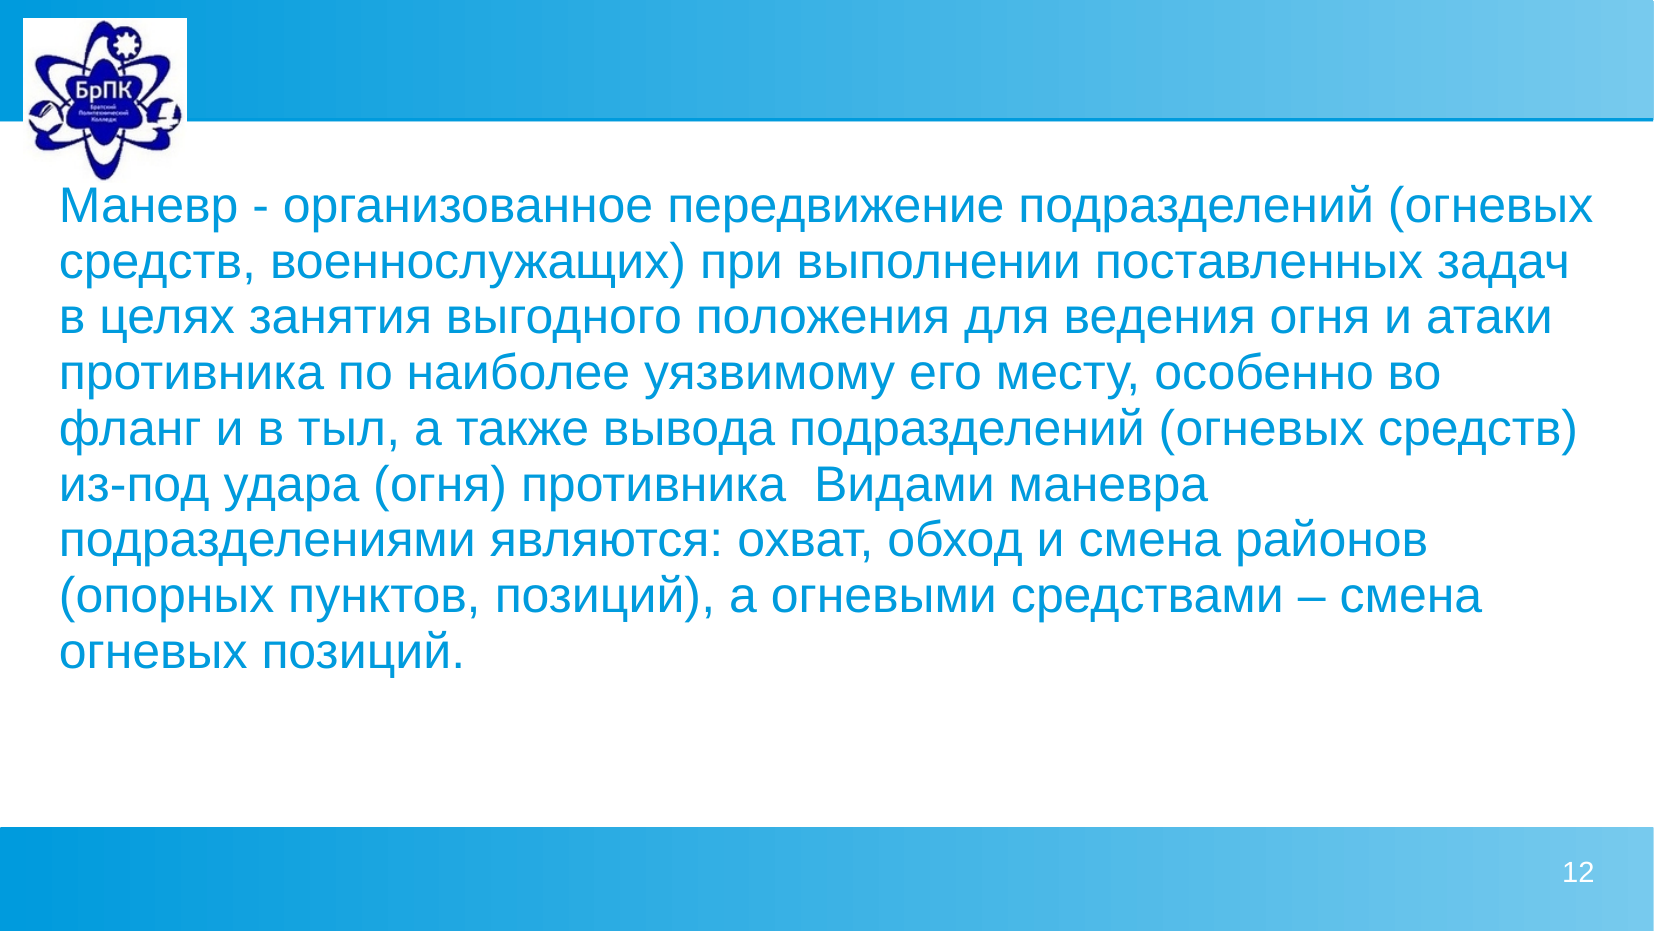

# Маневр - организованное передвижение подразделений (огневых средств, военнослужащих) при выполнении поставленных задач в целях занятия выгодного положения для ведения огня и атаки противника по наиболее уязвимому его месту, особенно во фланг и в тыл, а также вывода подразделений (огневых средств) из-под удара (огня) противника Видами маневра подразделениями являются: охват, обход и смена районов (опорных пунктов, позиций), а огневыми средствами – смена огневых позиций.
12